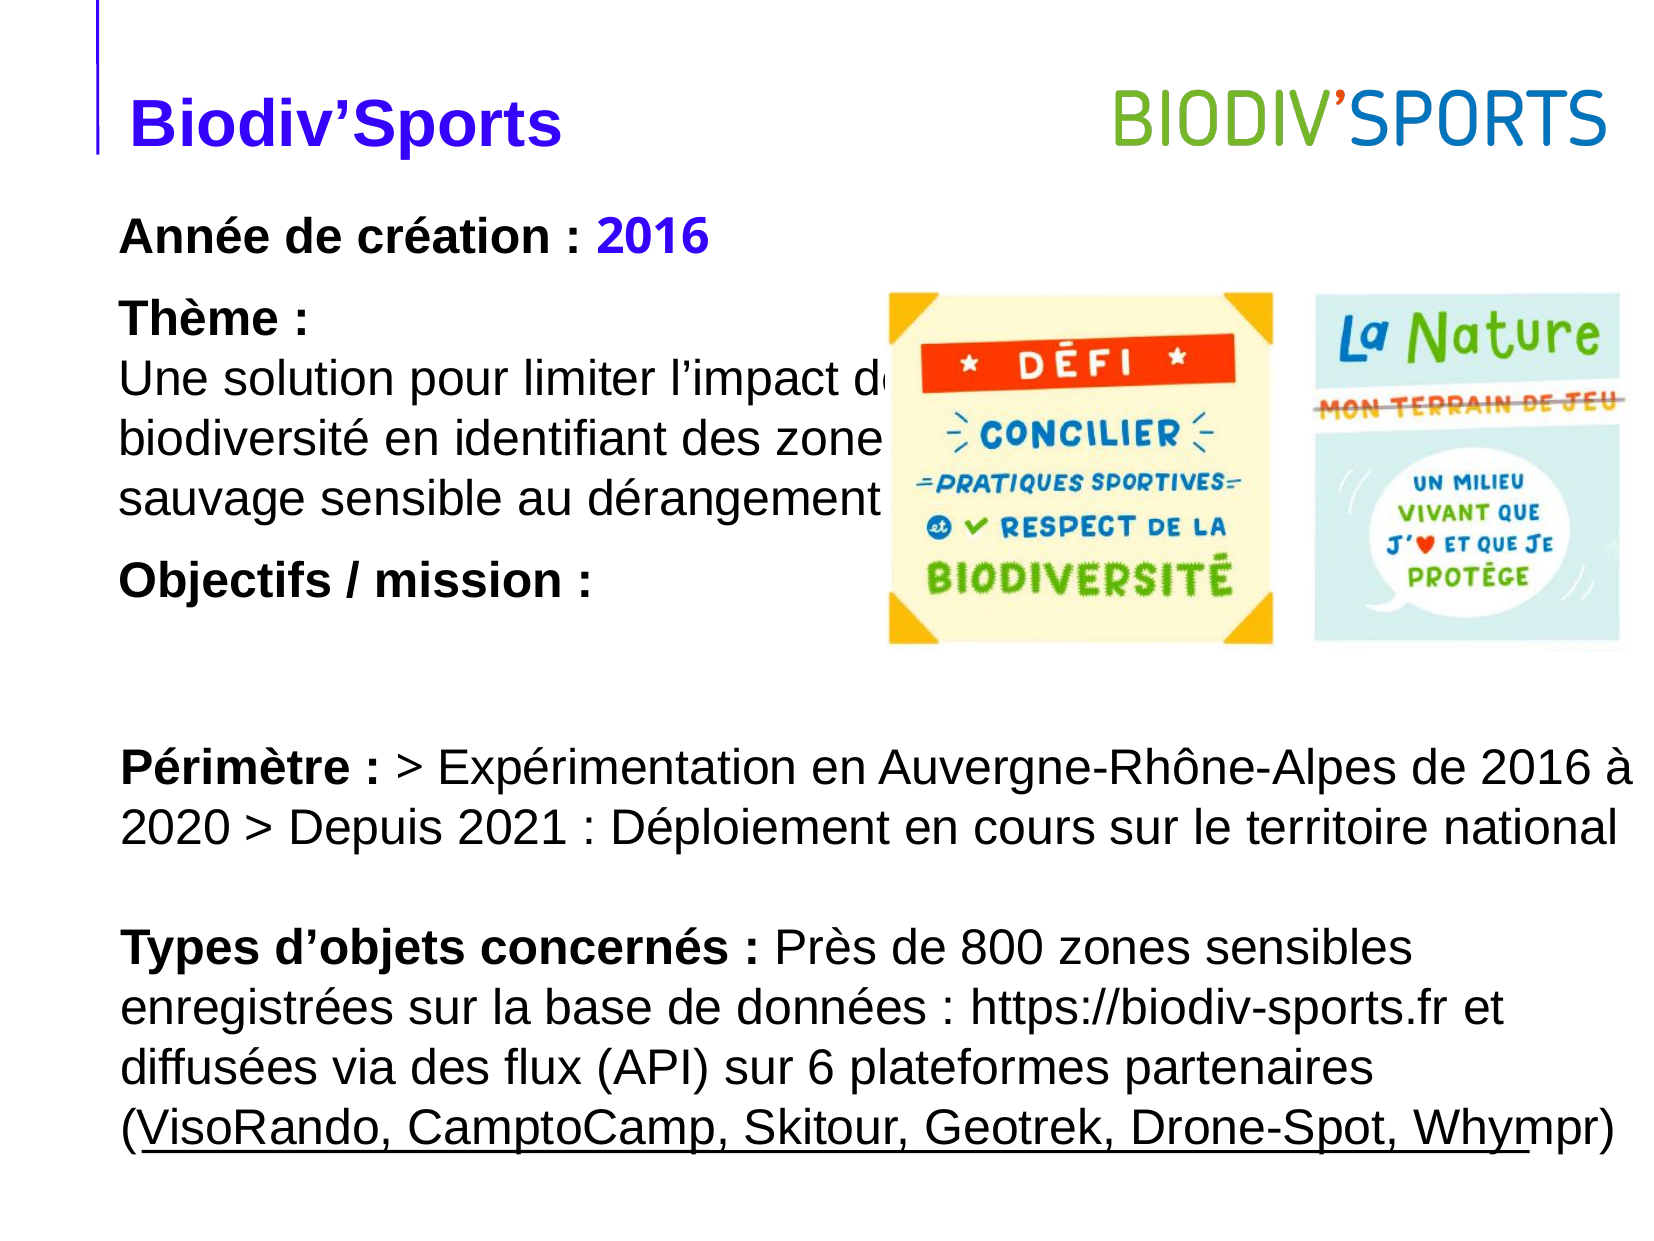

# Biodiv’Sports
Année de création : 2016
Thème :
Une solution pour limiter l’impact des sports de nature sur la biodiversité en identifiant des zones de présence de la faune/flore sauvage sensible au dérangement
Objectifs / mission :
Périmètre : > Expérimentation en Auvergne-Rhône-Alpes de 2016 à 2020 > Depuis 2021 : Déploiement en cours sur le territoire national
Types d’objets concernés : Près de 800 zones sensibles enregistrées sur la base de données : https://biodiv-sports.fr et diffusées via des flux (API) sur 6 plateformes partenaires (VisoRando, CamptoCamp, Skitour, Geotrek, Drone-Spot, Whympr)